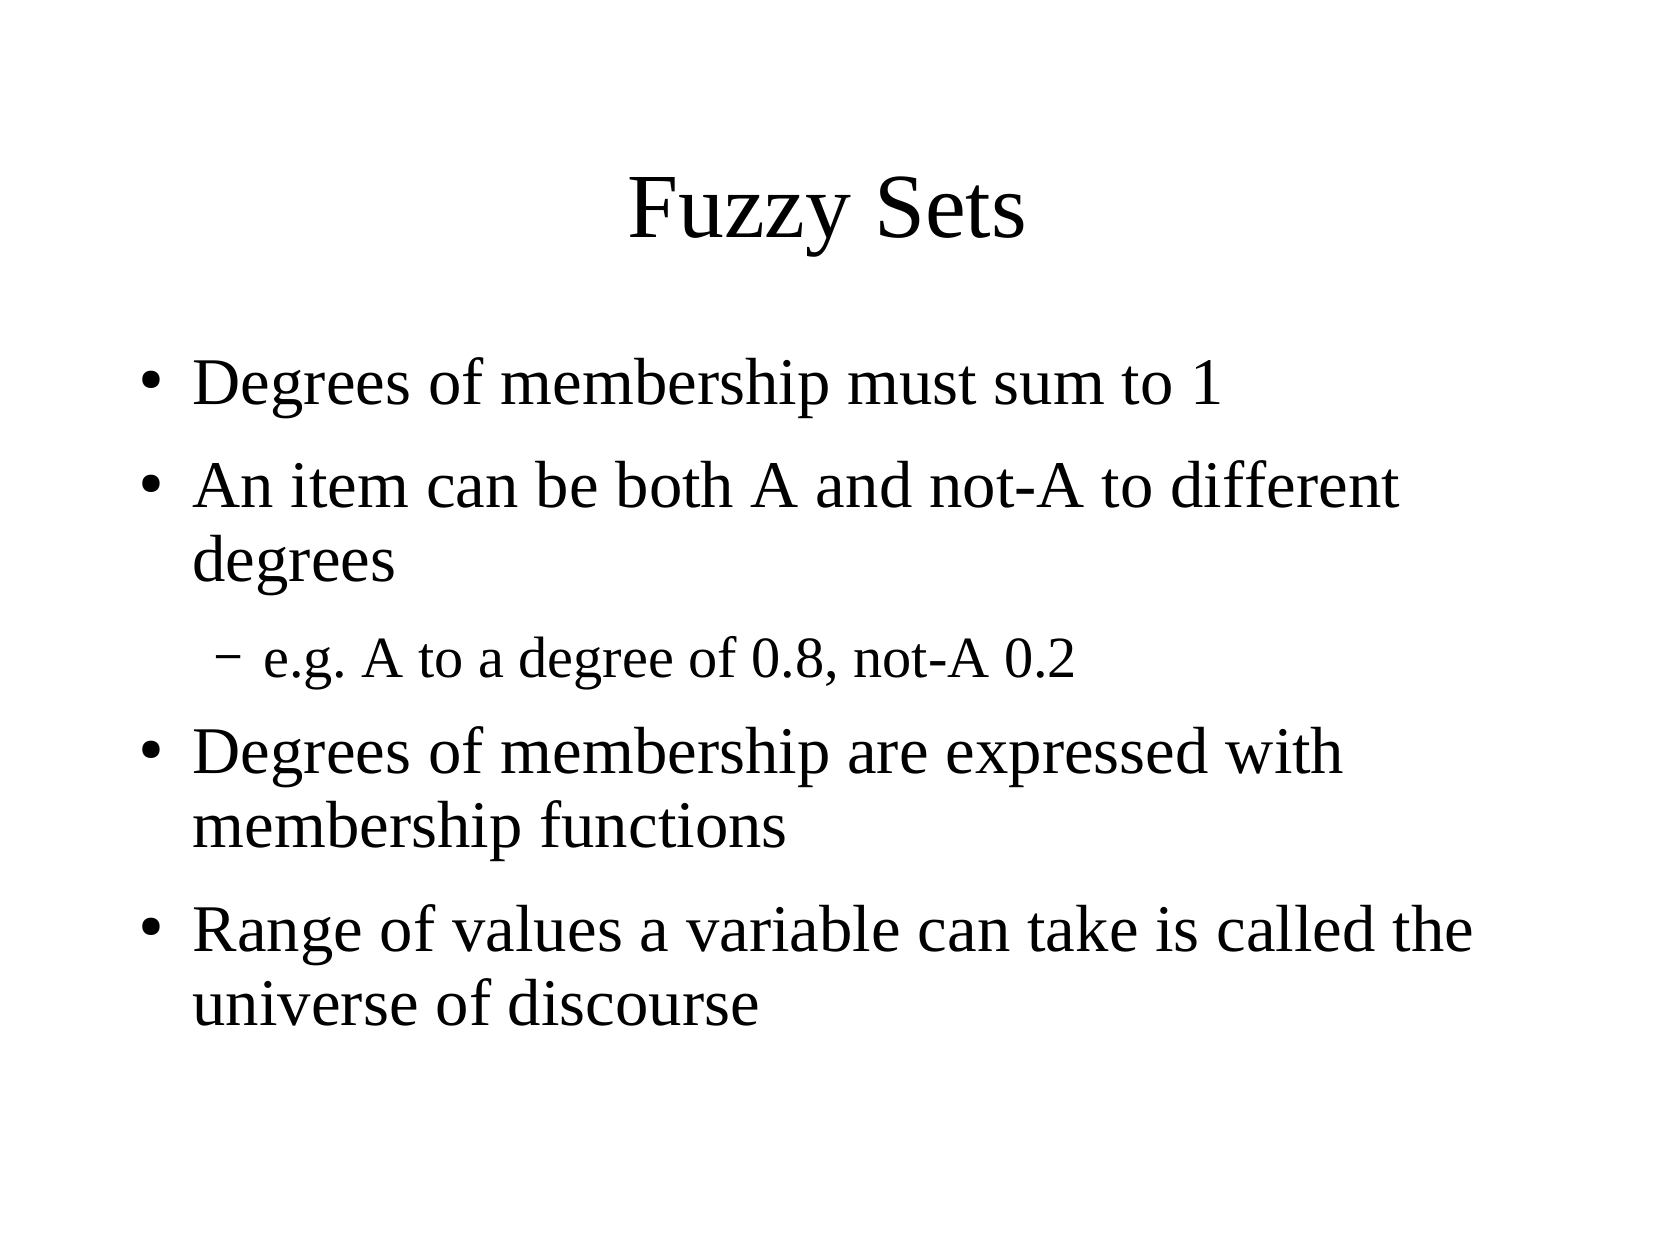

# Fuzzy Sets
Degrees of membership must sum to 1
An item can be both A and not-A to different degrees
e.g. A to a degree of 0.8, not-A 0.2
Degrees of membership are expressed with membership functions
Range of values a variable can take is called the universe of discourse